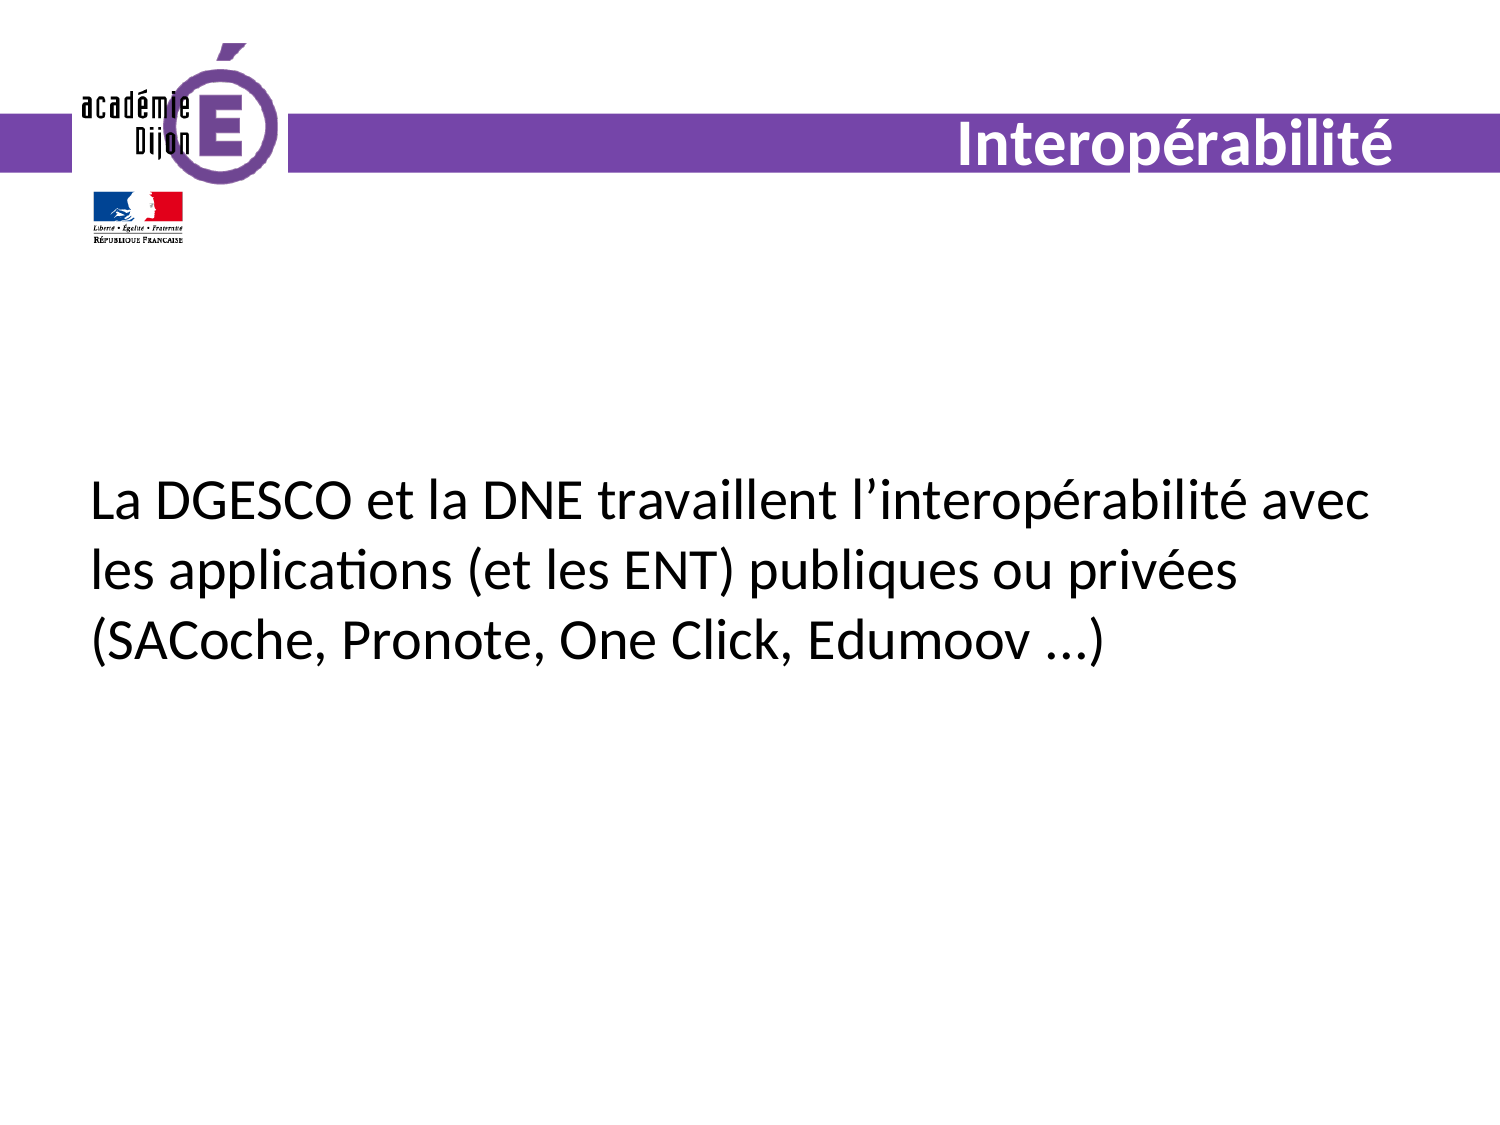

Interopérabilité
La DGESCO et la DNE travaillent l’interopérabilité avec les applications (et les ENT) publiques ou privées (SACoche, Pronote, One Click, Edumoov ...)